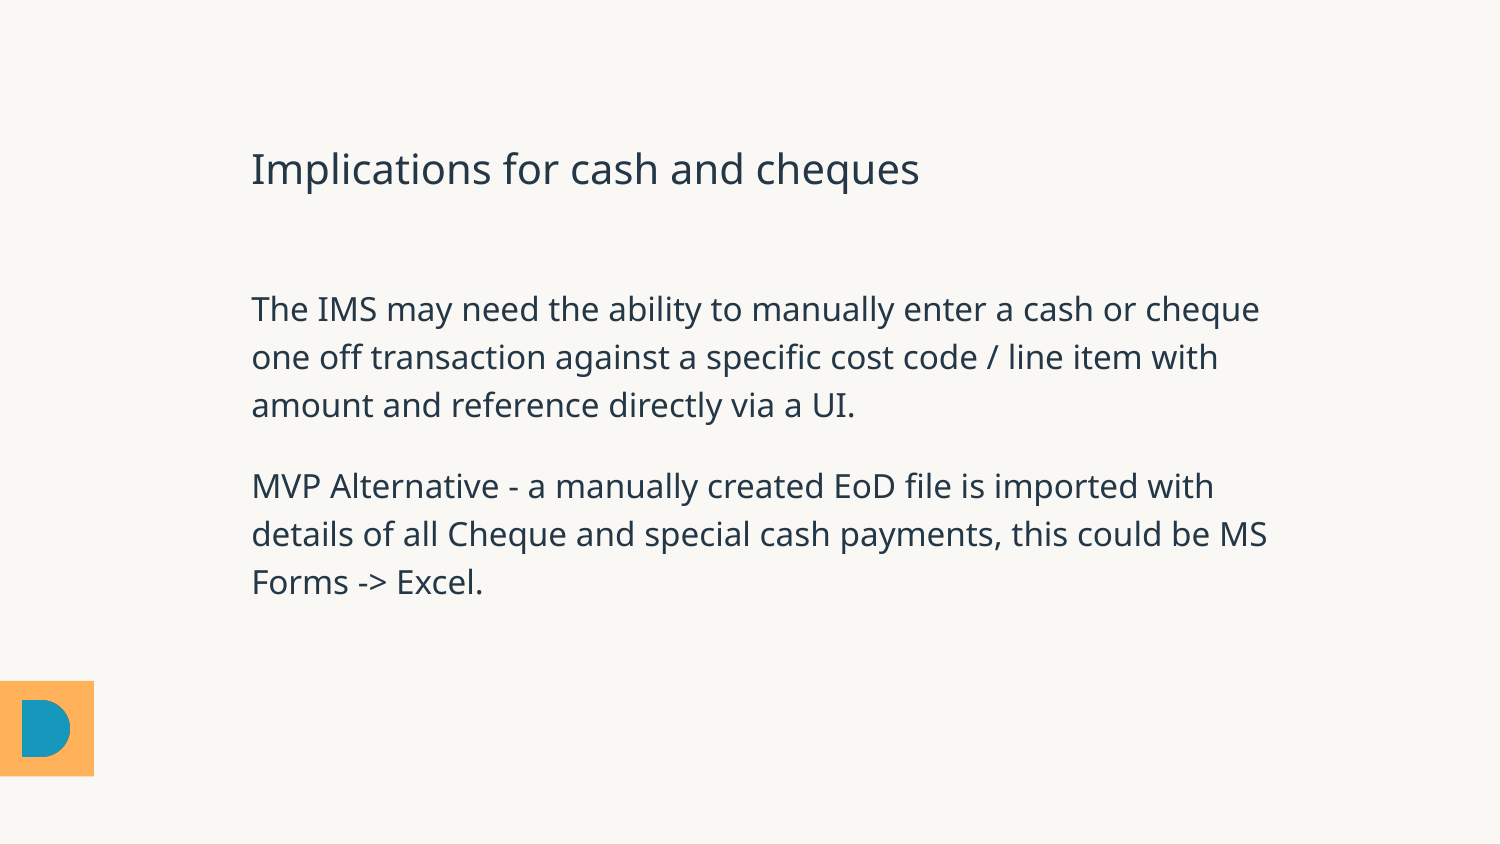

# Implications for cash and cheques
The IMS may need the ability to manually enter a cash or cheque one off transaction against a specific cost code / line item with amount and reference directly via a UI.
MVP Alternative - a manually created EoD file is imported with details of all Cheque and special cash payments, this could be MS Forms -> Excel.